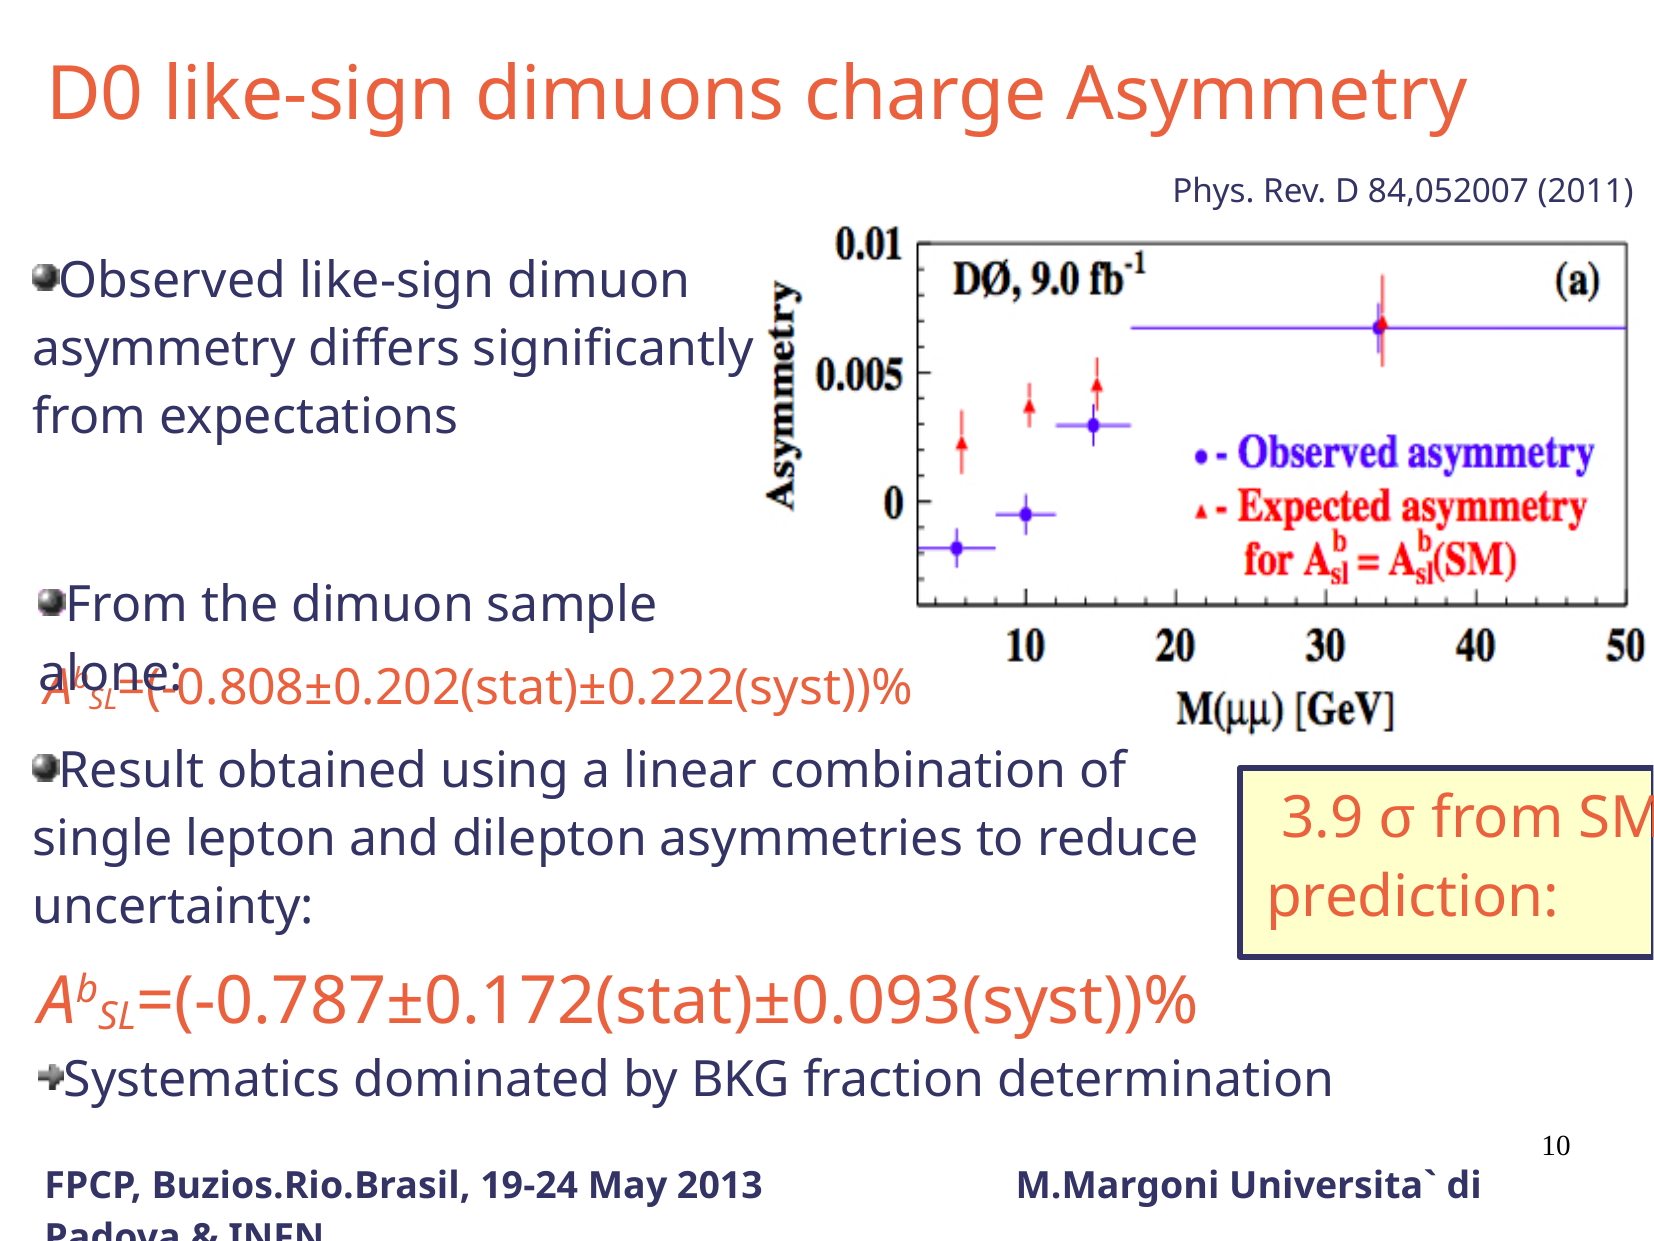

D0 like-sign dimuons charge Asymmetry
Phys. Rev. D 84,052007 (2011)
Observed like-sign dimuon asymmetry differs significantly from expectations
From the dimuon sample alone:
AbSL=(-0.808±0.202(stat)±0.222(syst))%
Result obtained using a linear combination of single lepton and dilepton asymmetries to reduce uncertainty:
 3.9 σ from SM prediction:
AbSL=(-0.787±0.172(stat)±0.093(syst))%
Systematics dominated by BKG fraction determination
10
FPCP, Buzios.Rio.Brasil, 19-24 May 2013 M.Margoni Universita` di Padova & INFN